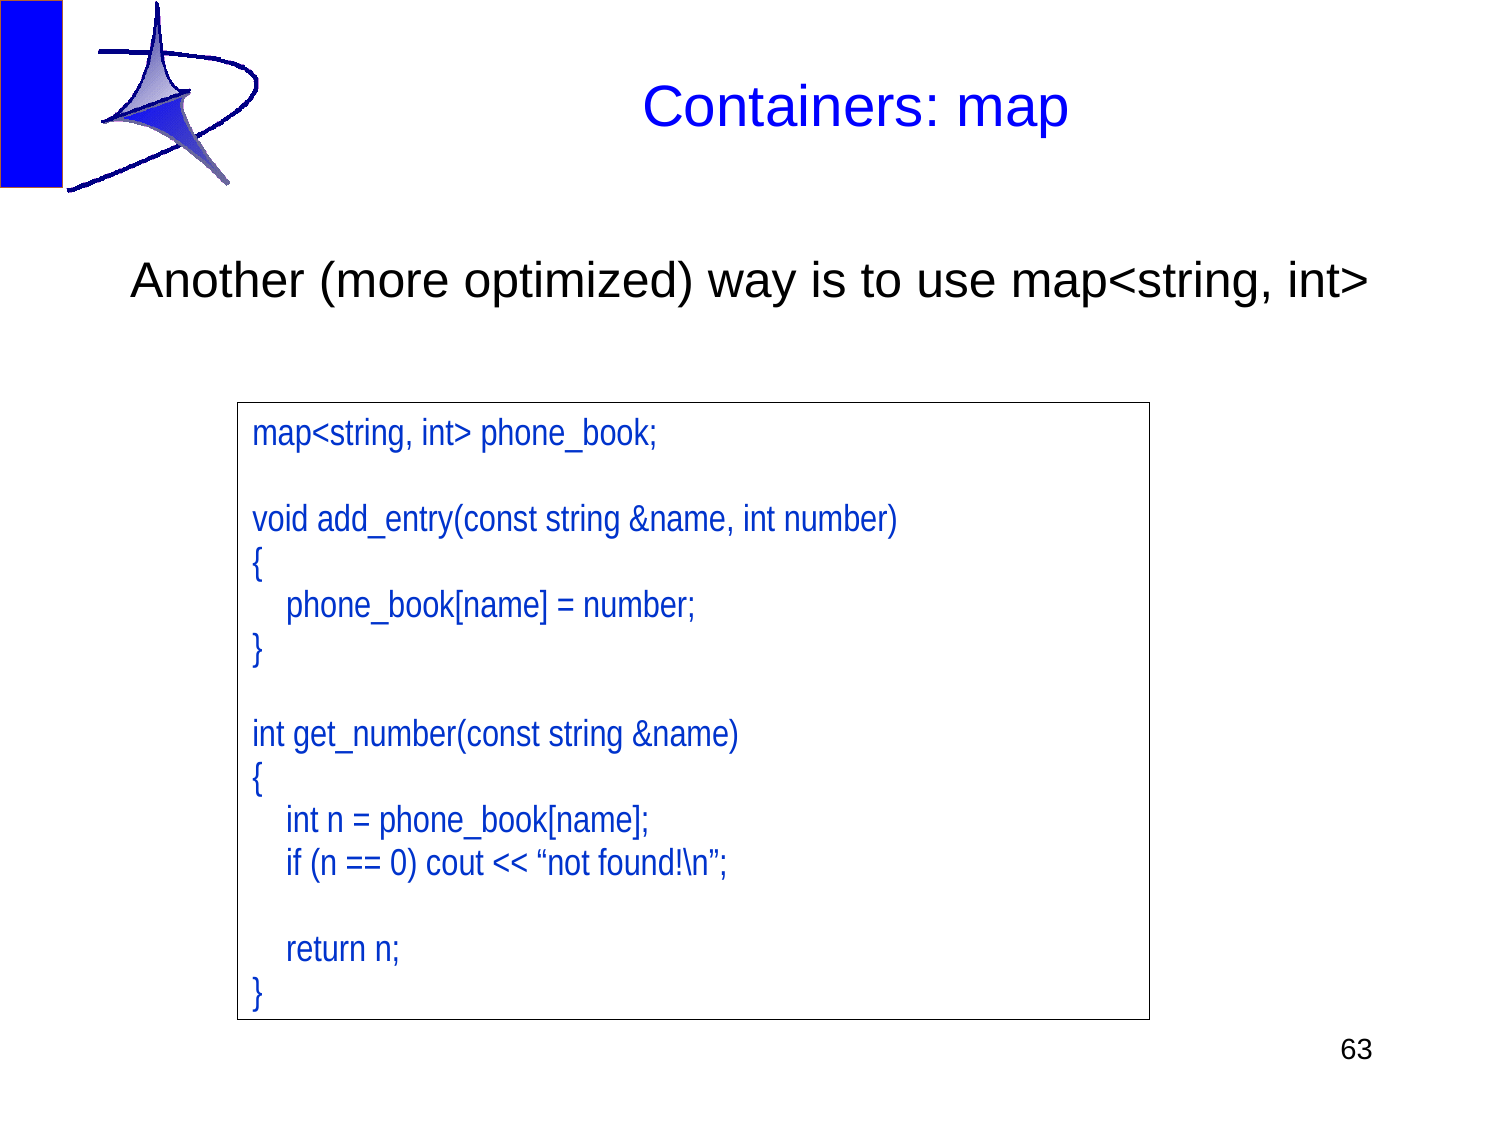

# Containers: map
Another (more optimized) way is to use map<string, int>
map<string, int> phone_book;
void add_entry(const string &name, int number)
{
 phone_book[name] = number;
}
int get_number(const string &name)
{
 int n = phone_book[name];
 if (n == 0) cout << “not found!\n”;
 return n;
}
63